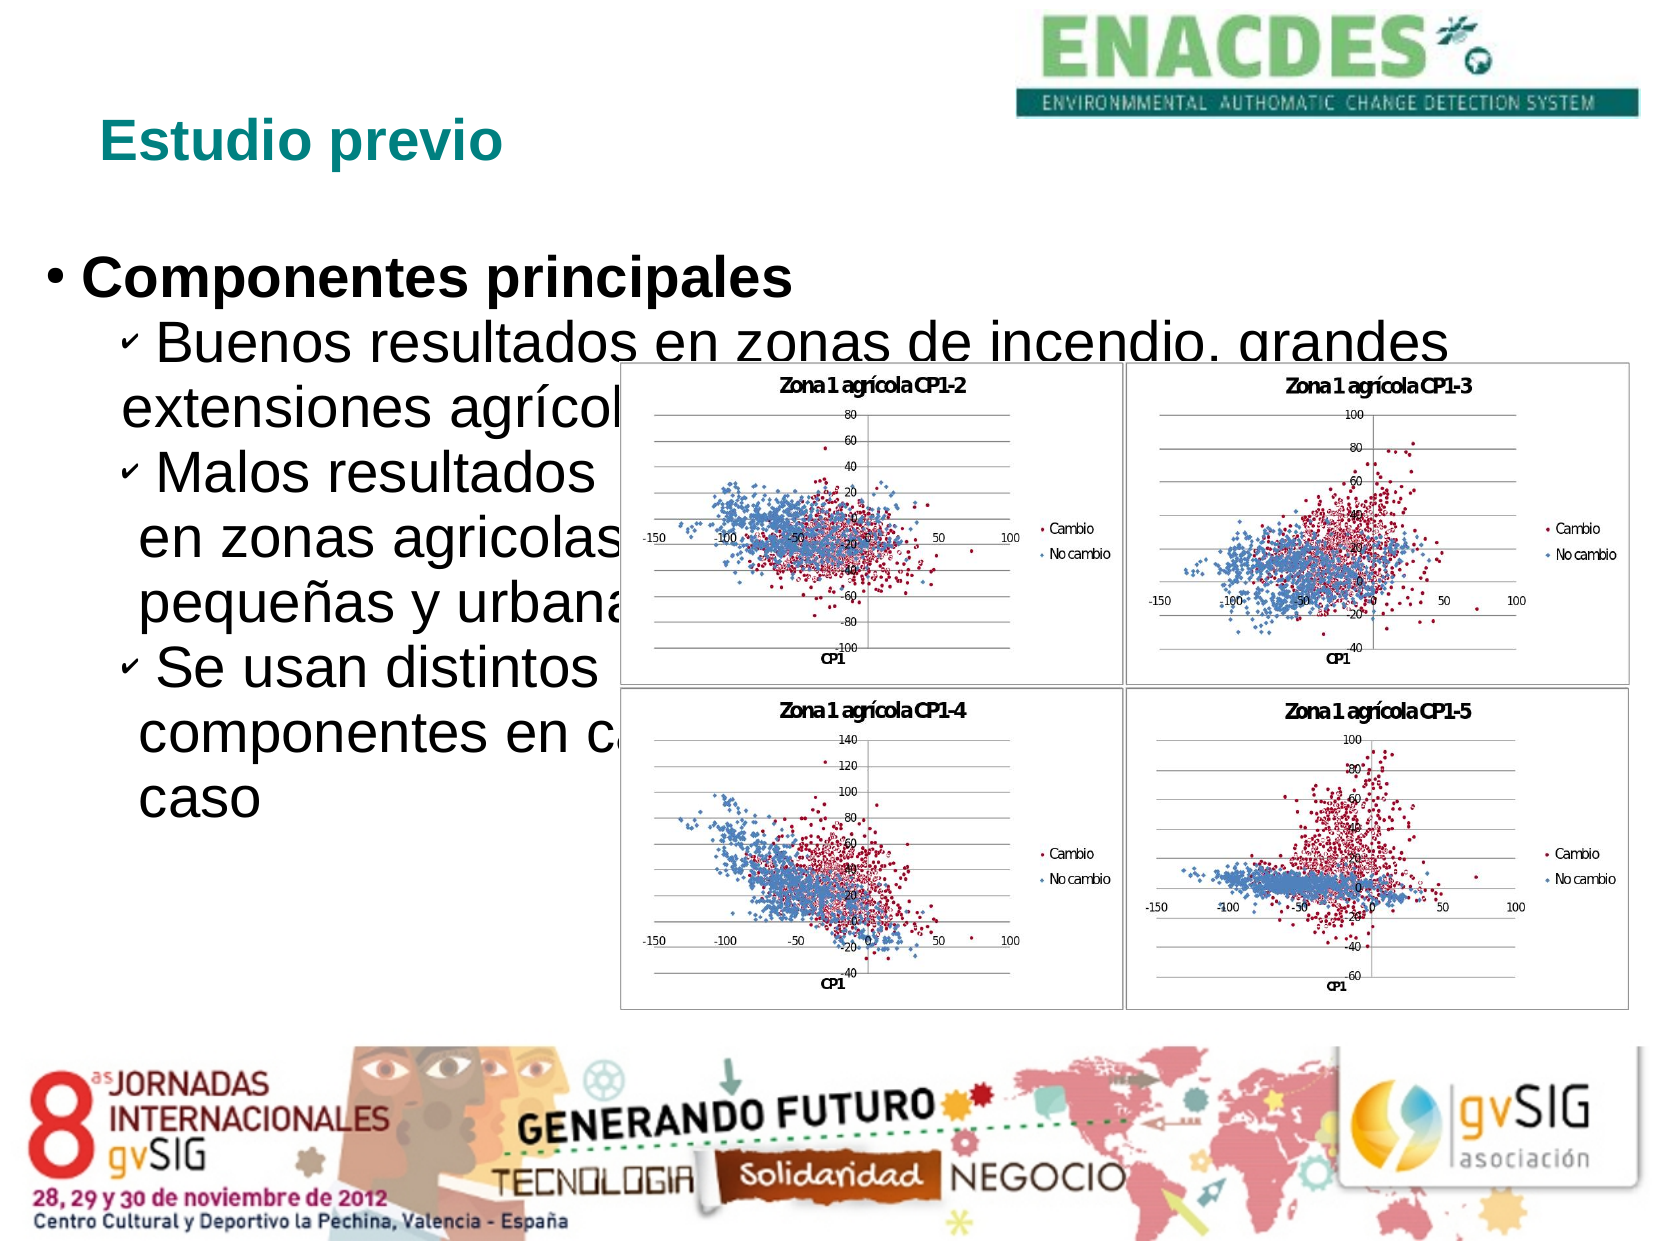

Estudio previo
# Componentes principales
 Buenos resultados en zonas de incendio, grandes extensiones agrícolas, humedales.
 Malos resultados
en zonas agricolas
pequeñas y urbanas.
 Se usan distintos
componentes en cada
caso